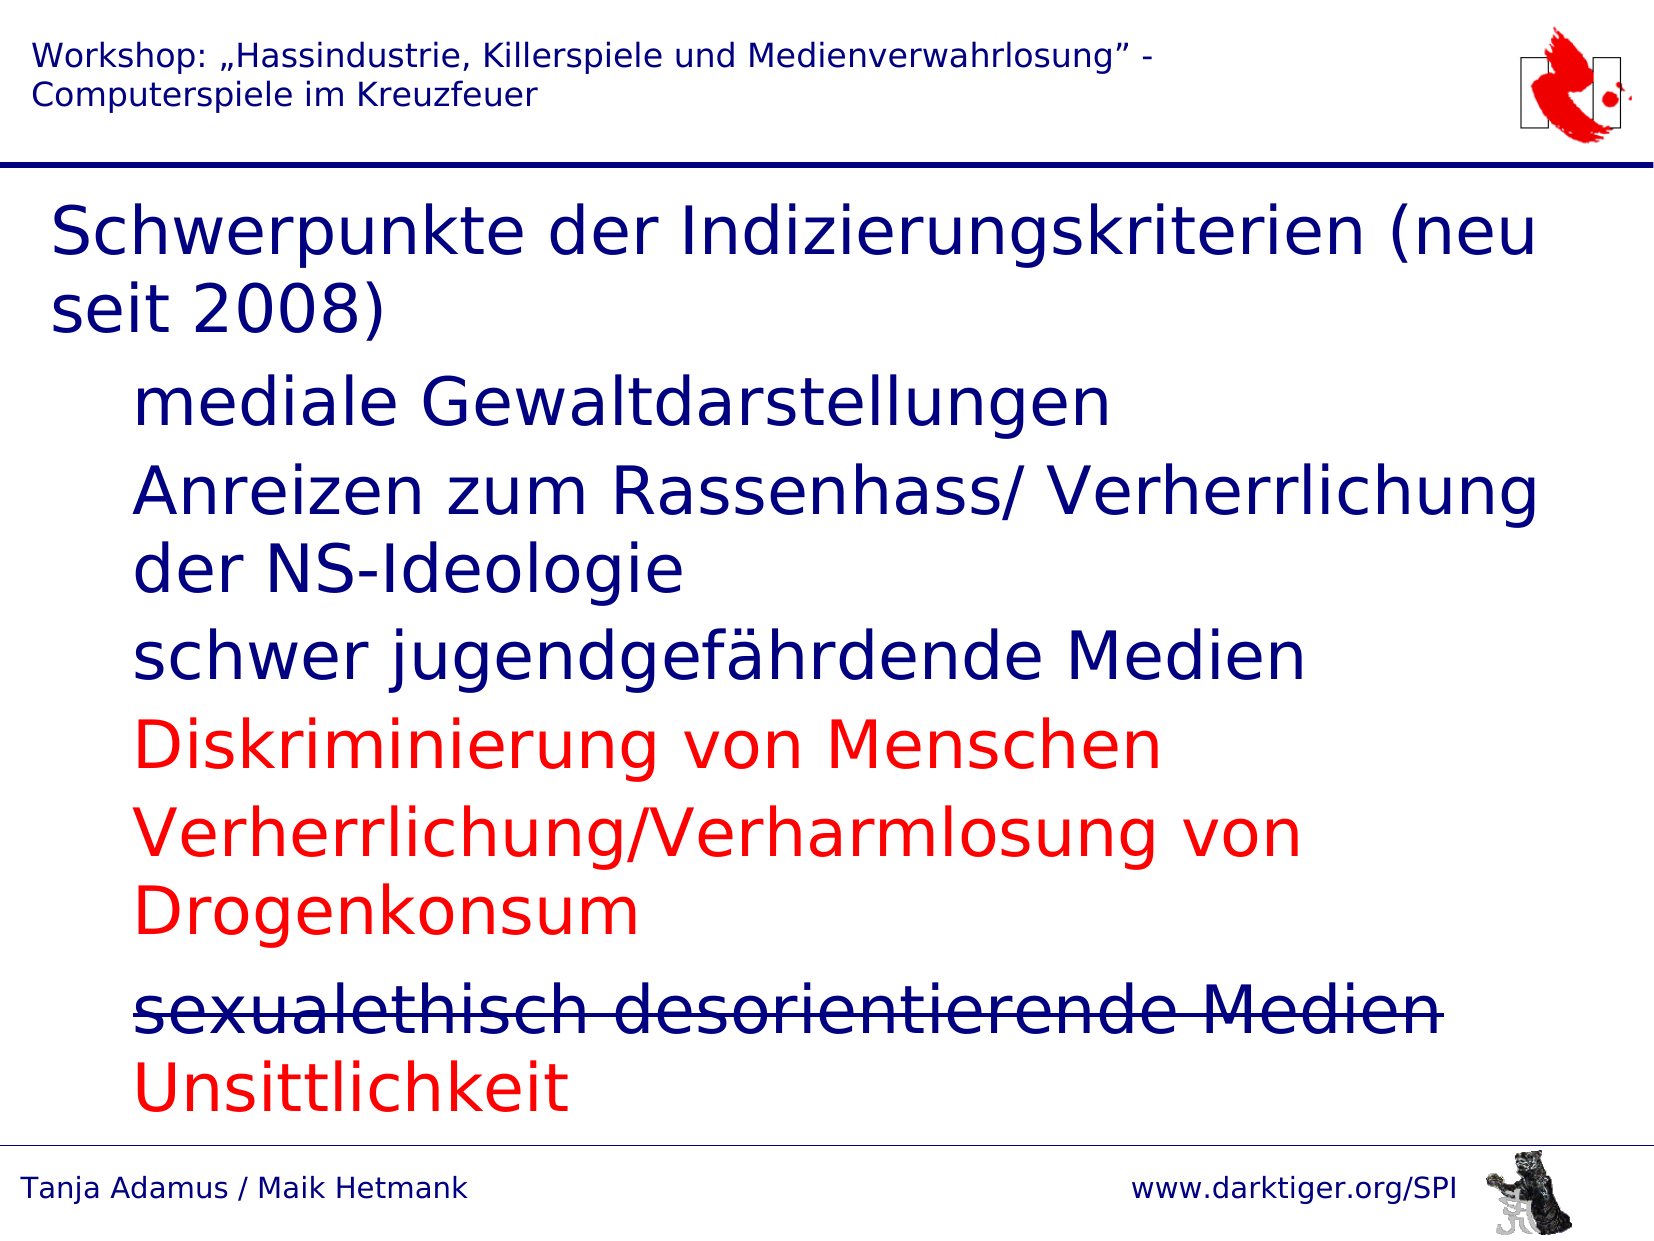

Workshop: „Hassindustrie, Killerspiele und Medienverwahrlosung” - Computerspiele im Kreuzfeuer
Schwerpunkte der Indizierungskriterien (neu seit 2008)
mediale Gewaltdarstellungen
Anreizen zum Rassenhass/ Verherrlichung der NS-Ideologie
schwer jugendgefährdende Medien
Diskriminierung von Menschen
Verherrlichung/Verharmlosung von Drogenkonsum
sexualethisch desorientierende Medien Unsittlichkeit